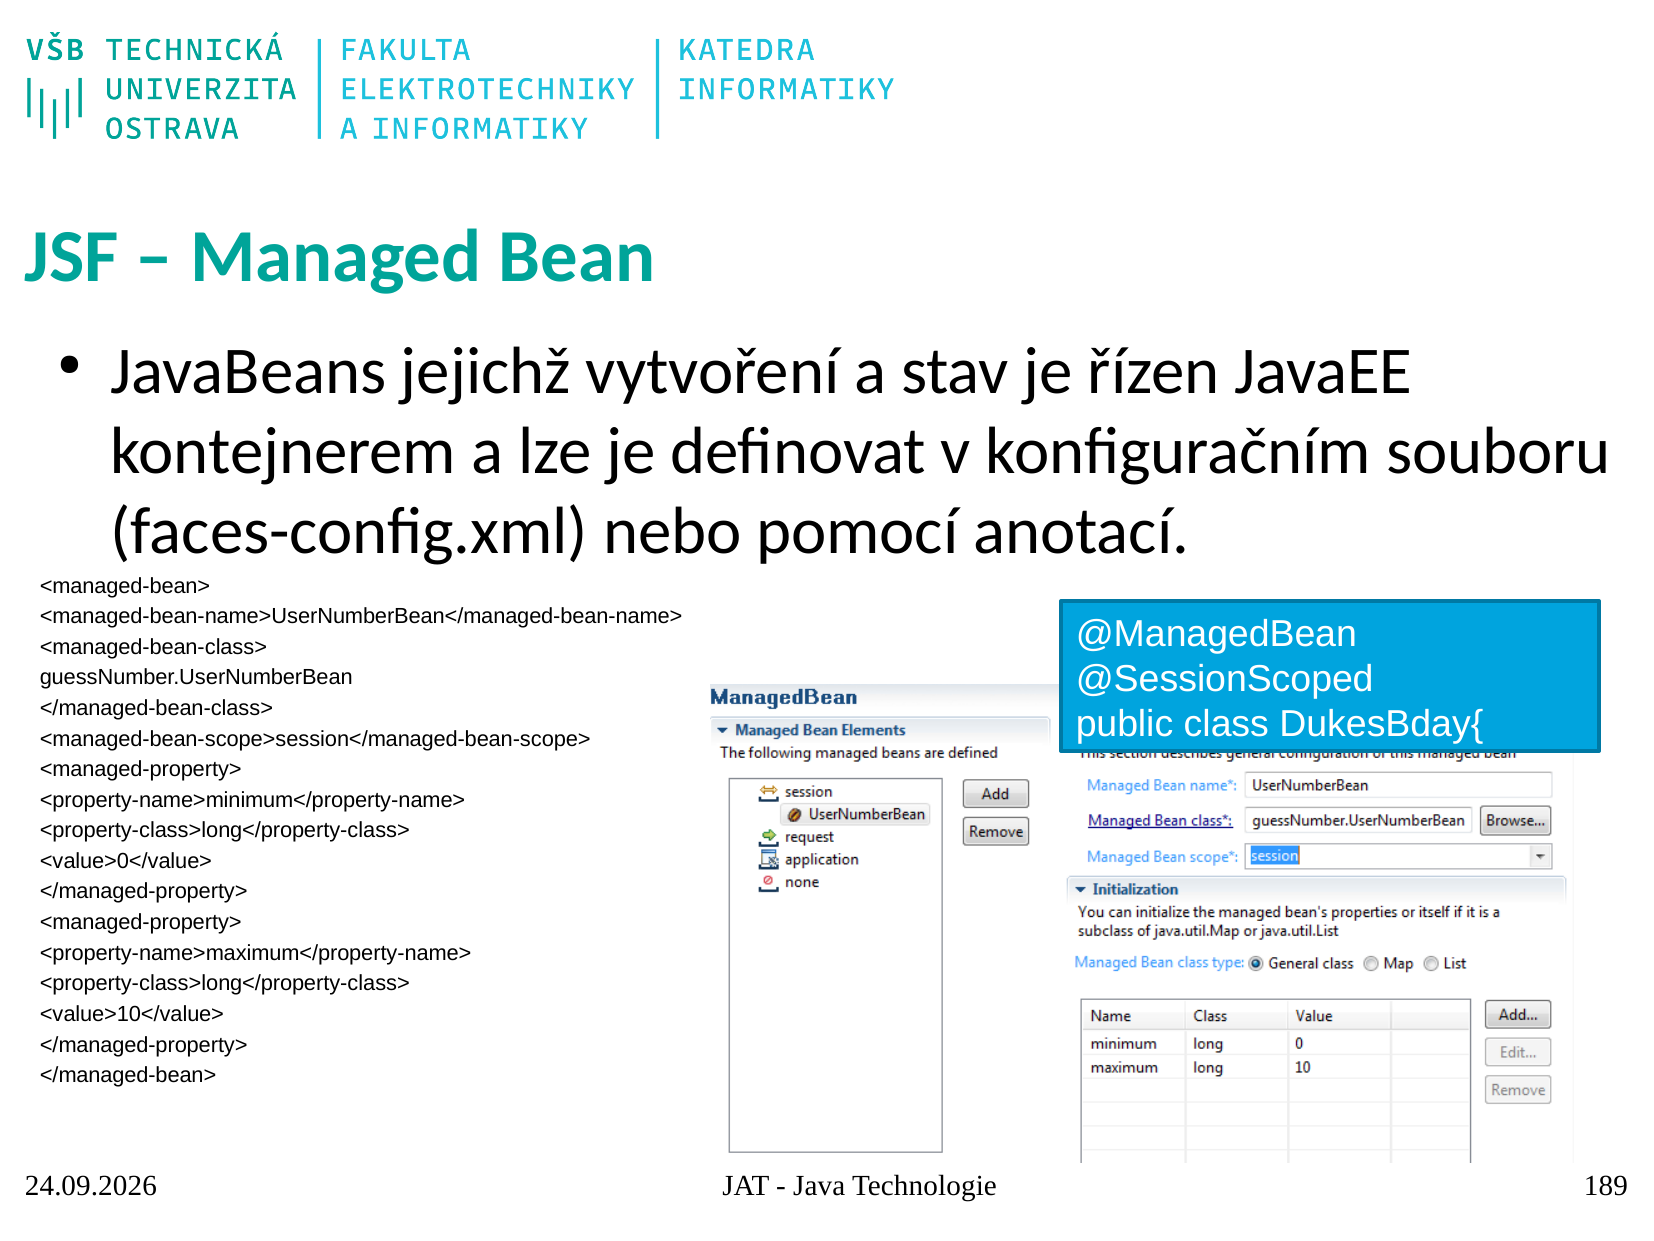

JSF – Managed Bean
# JavaBeans jejichž vytvoření a stav je řízen JavaEE kontejnerem a lze je definovat v konfiguračním souboru (faces-config.xml) nebo pomocí anotací.
<managed-bean>
<managed-bean-name>UserNumberBean</managed-bean-name>
<managed-bean-class>
guessNumber.UserNumberBean
</managed-bean-class>
<managed-bean-scope>session</managed-bean-scope>
<managed-property>
<property-name>minimum</property-name>
<property-class>long</property-class>
<value>0</value>
</managed-property>
<managed-property>
<property-name>maximum</property-name>
<property-class>long</property-class>
<value>10</value>
</managed-property>
</managed-bean>
@ManagedBean @SessionScoped
public class DukesBday{
JAT - Java Technologie
189